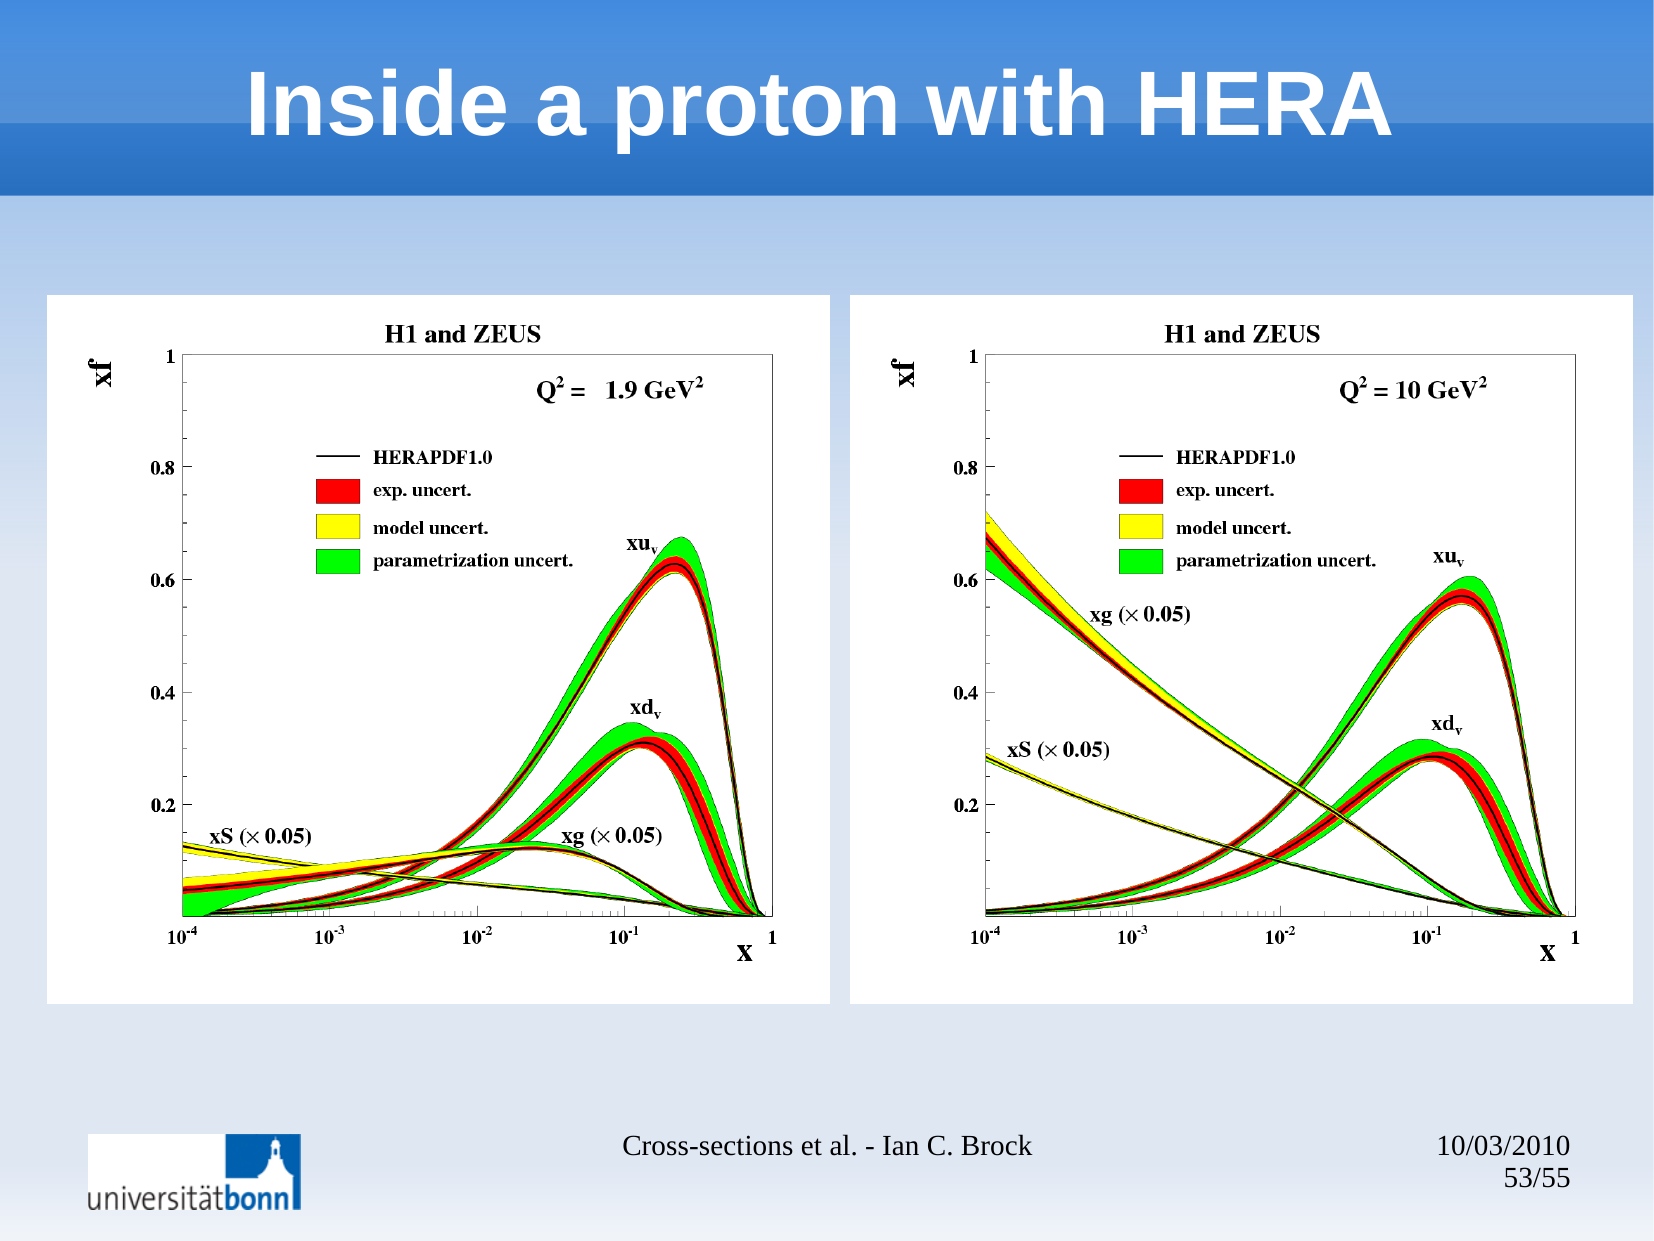

# Inside a proton with HERA
Cross-sections et al. - Ian C. Brock
53